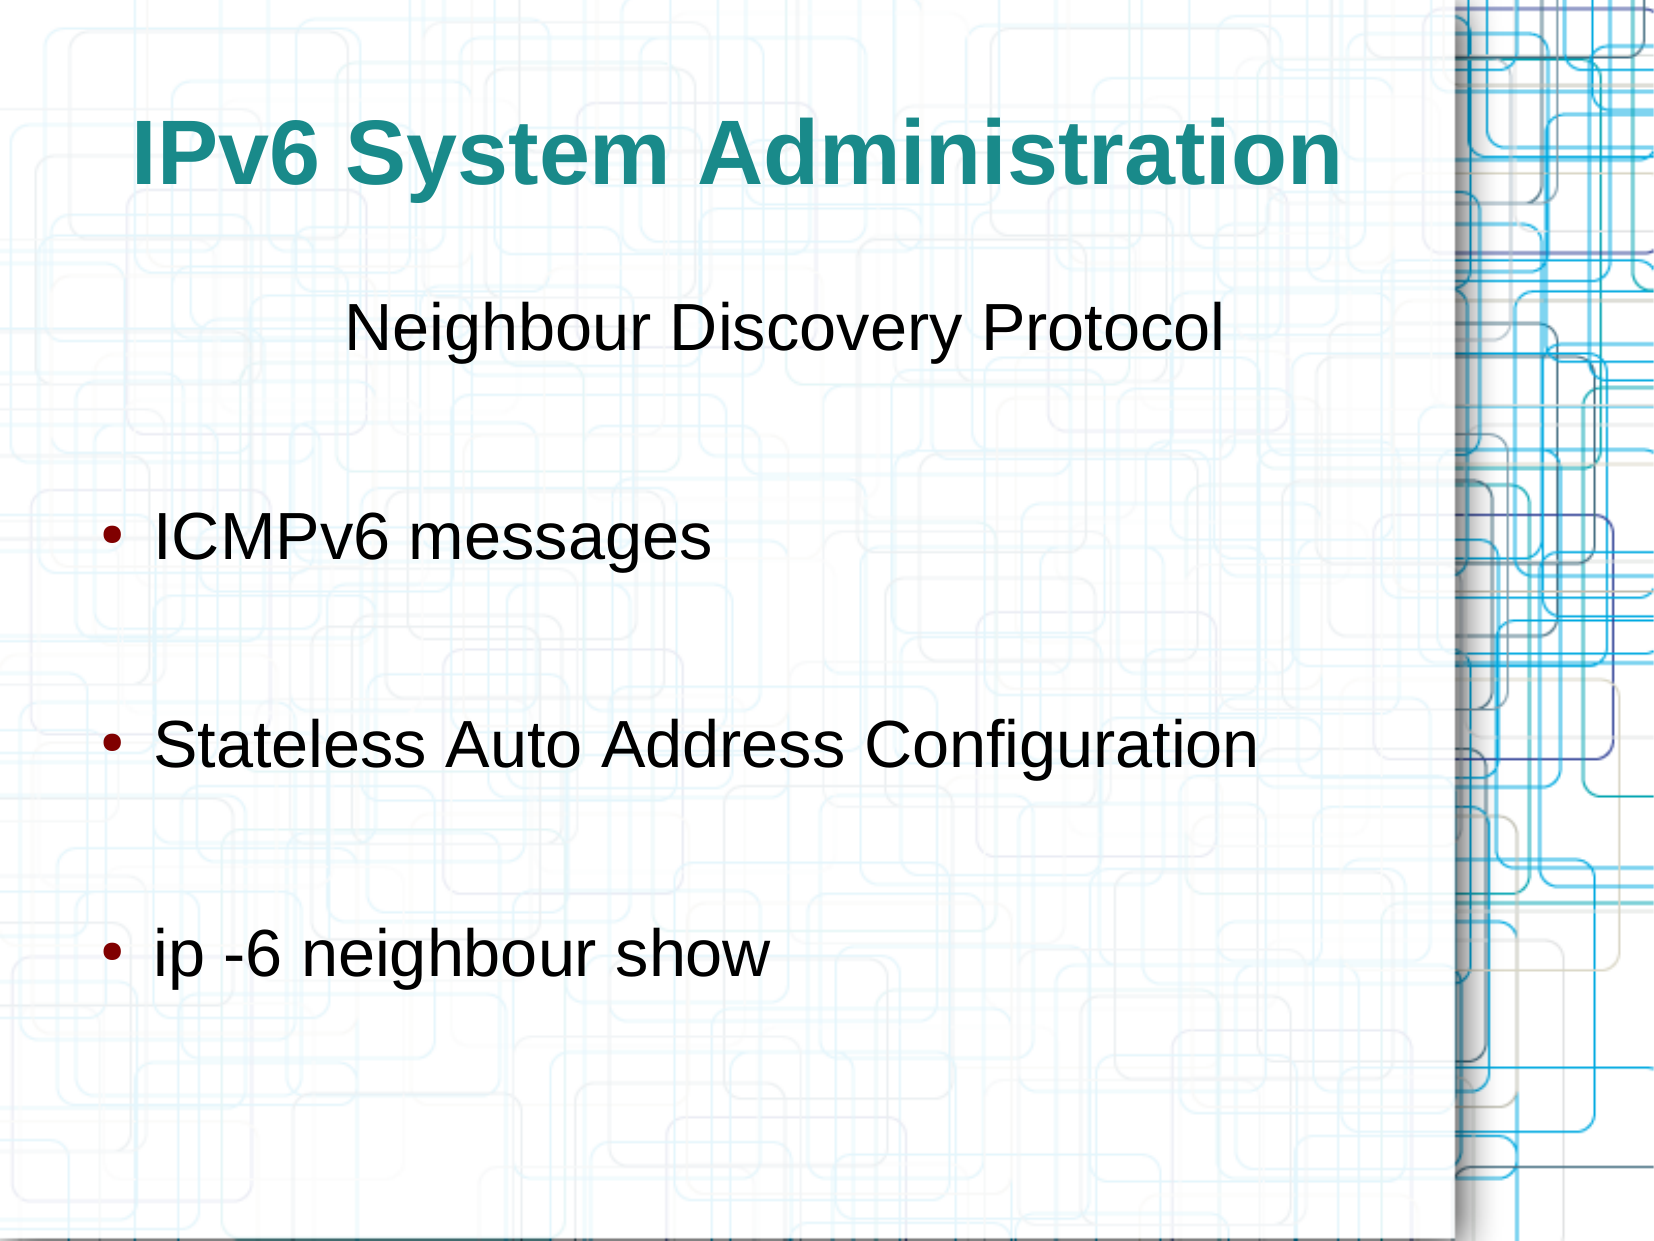

# IPv6 System Administration
Neighbour Discovery Protocol
ICMPv6 messages
Stateless Auto Address Configuration
ip -6 neighbour show